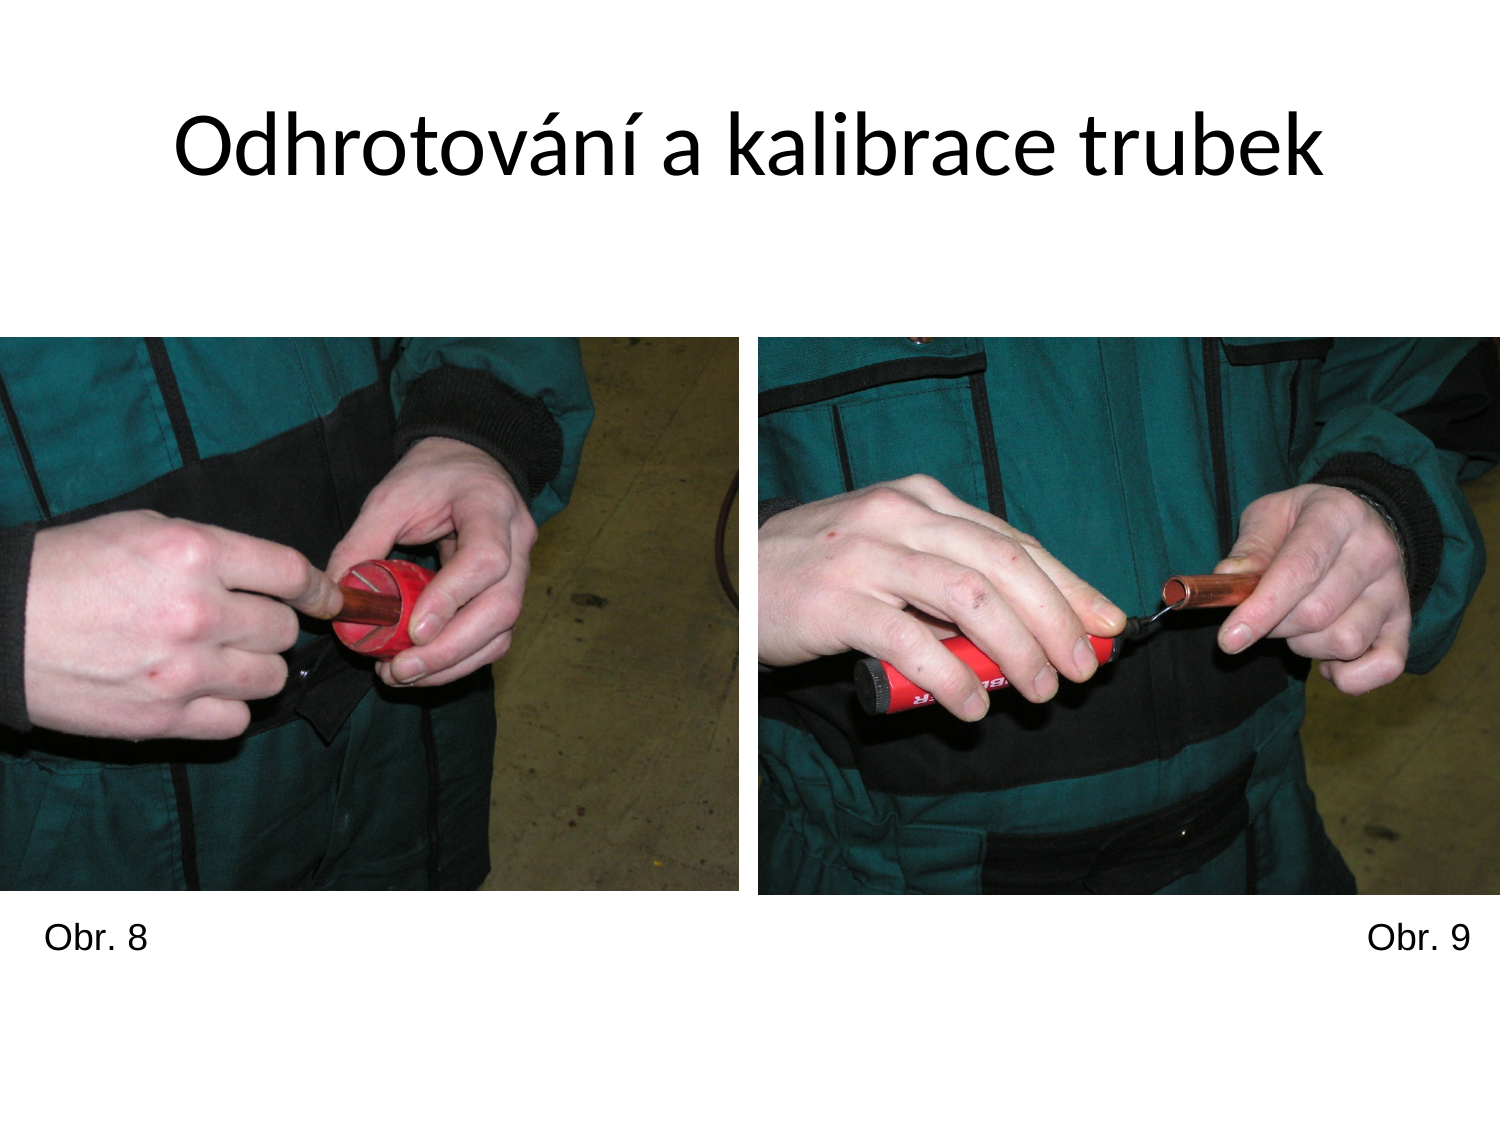

# Odhrotování a kalibrace trubek
Obr. 8
Obr. 9